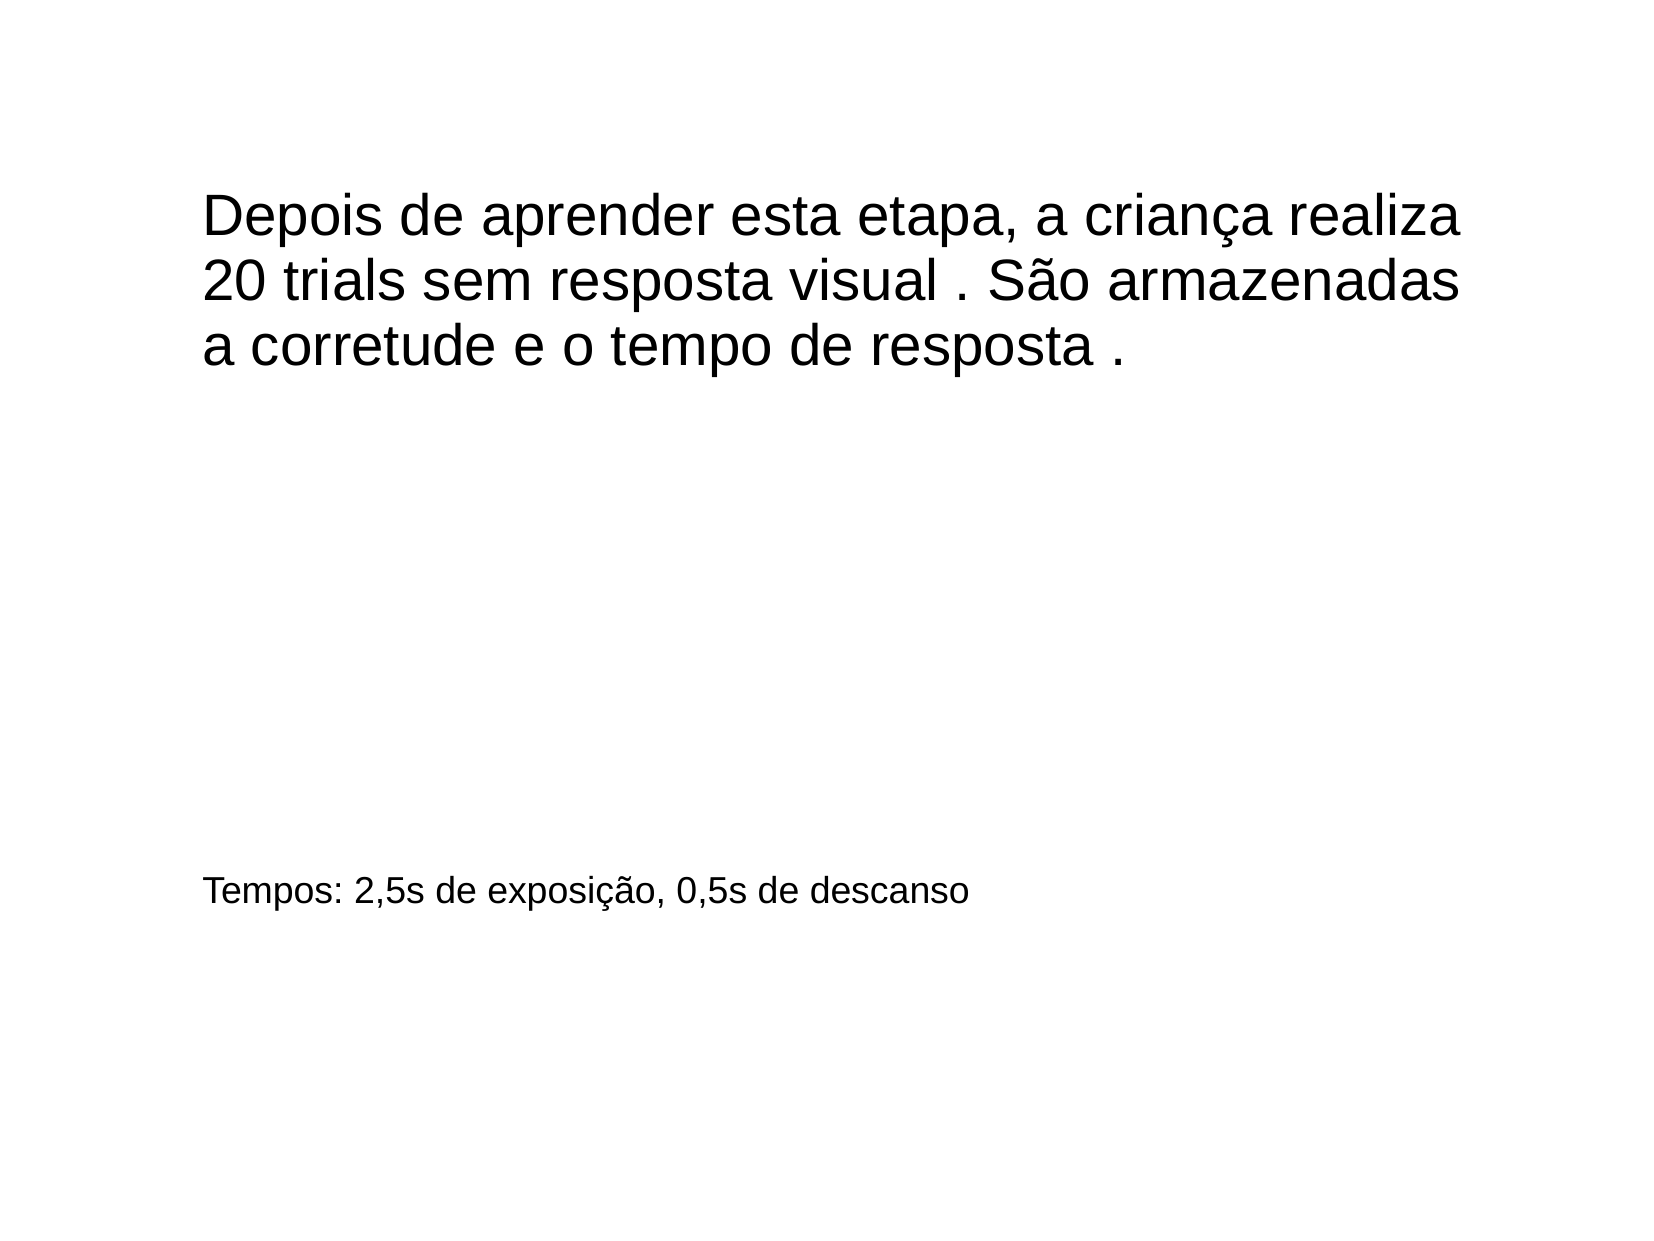

Depois de aprender esta etapa, a criança realiza 20 trials sem resposta visual . São armazenadas a corretude e o tempo de resposta .
Tempos: 2,5s de exposição, 0,5s de descanso